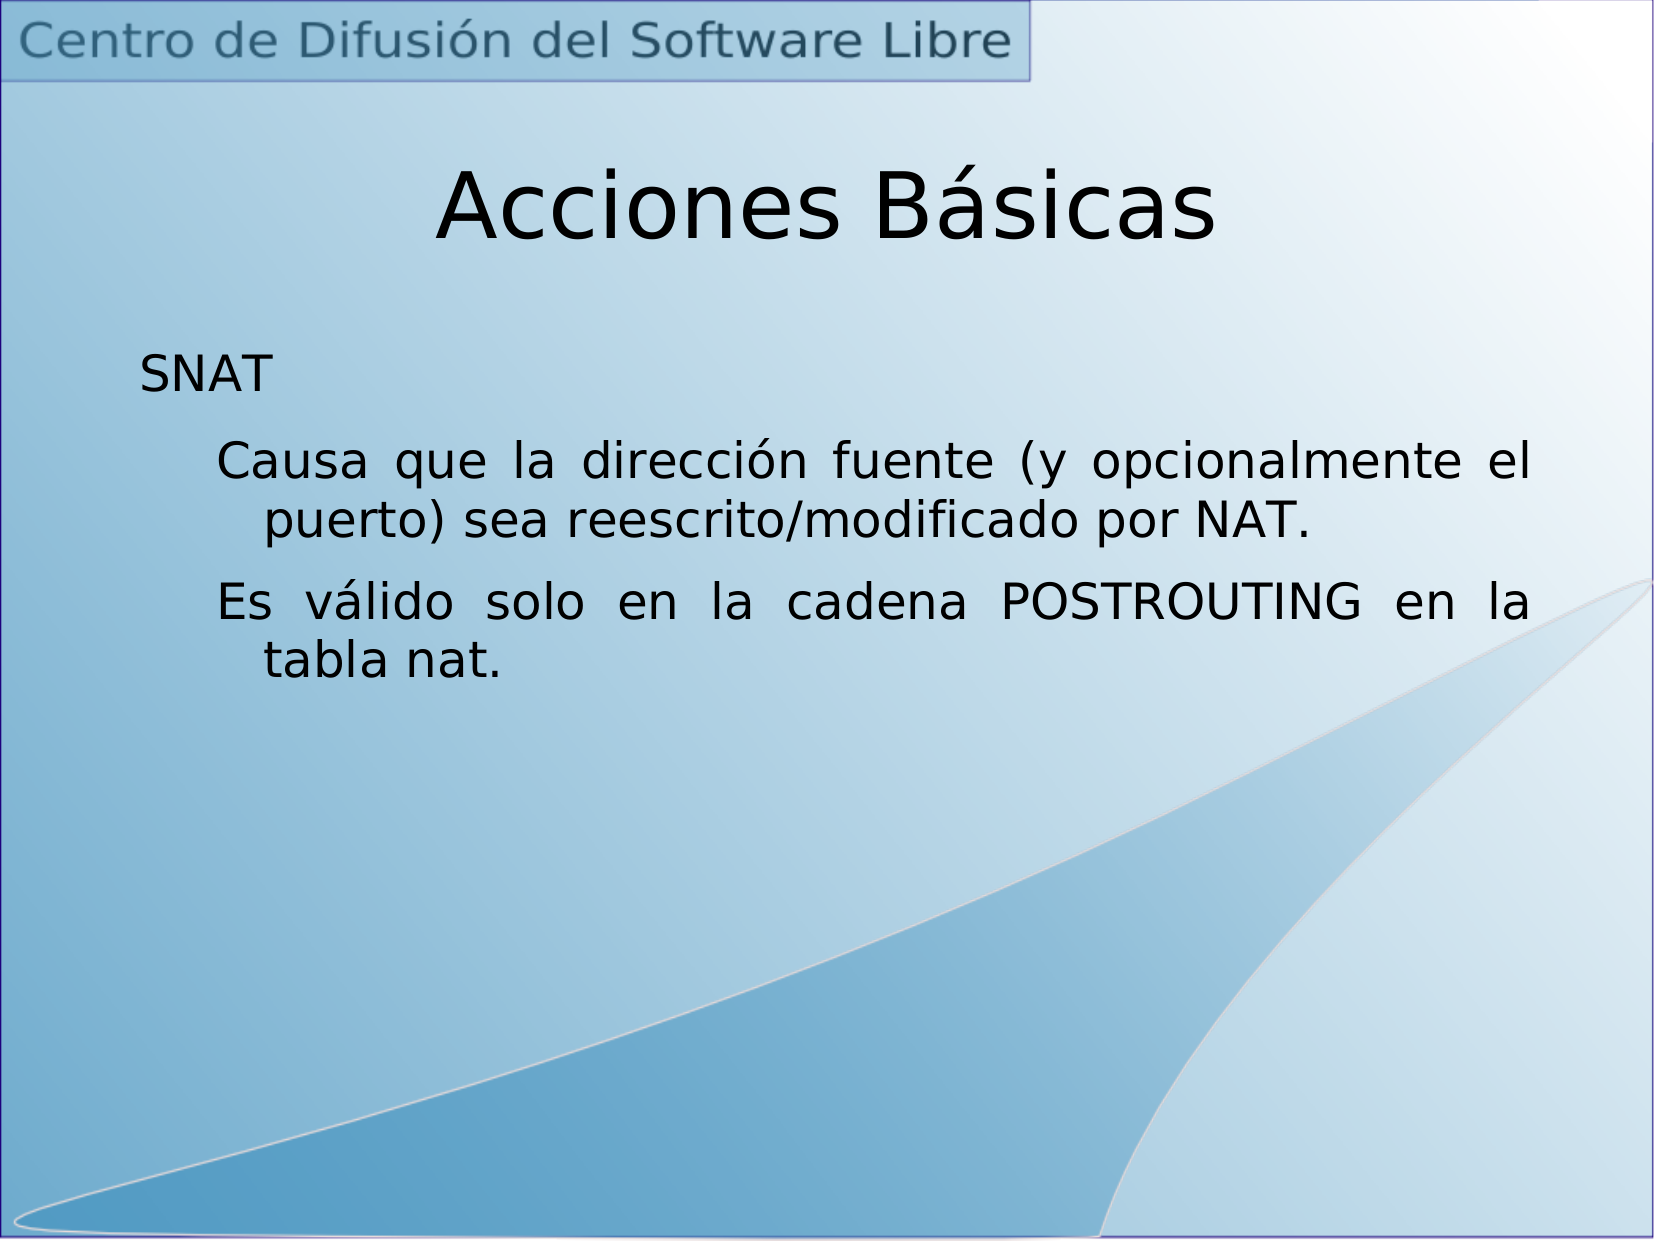

# Acciones Básicas
SNAT
Causa que la dirección fuente (y opcionalmente el puerto) sea reescrito/modificado por NAT.
Es válido solo en la cadena POSTROUTING en la tabla nat.